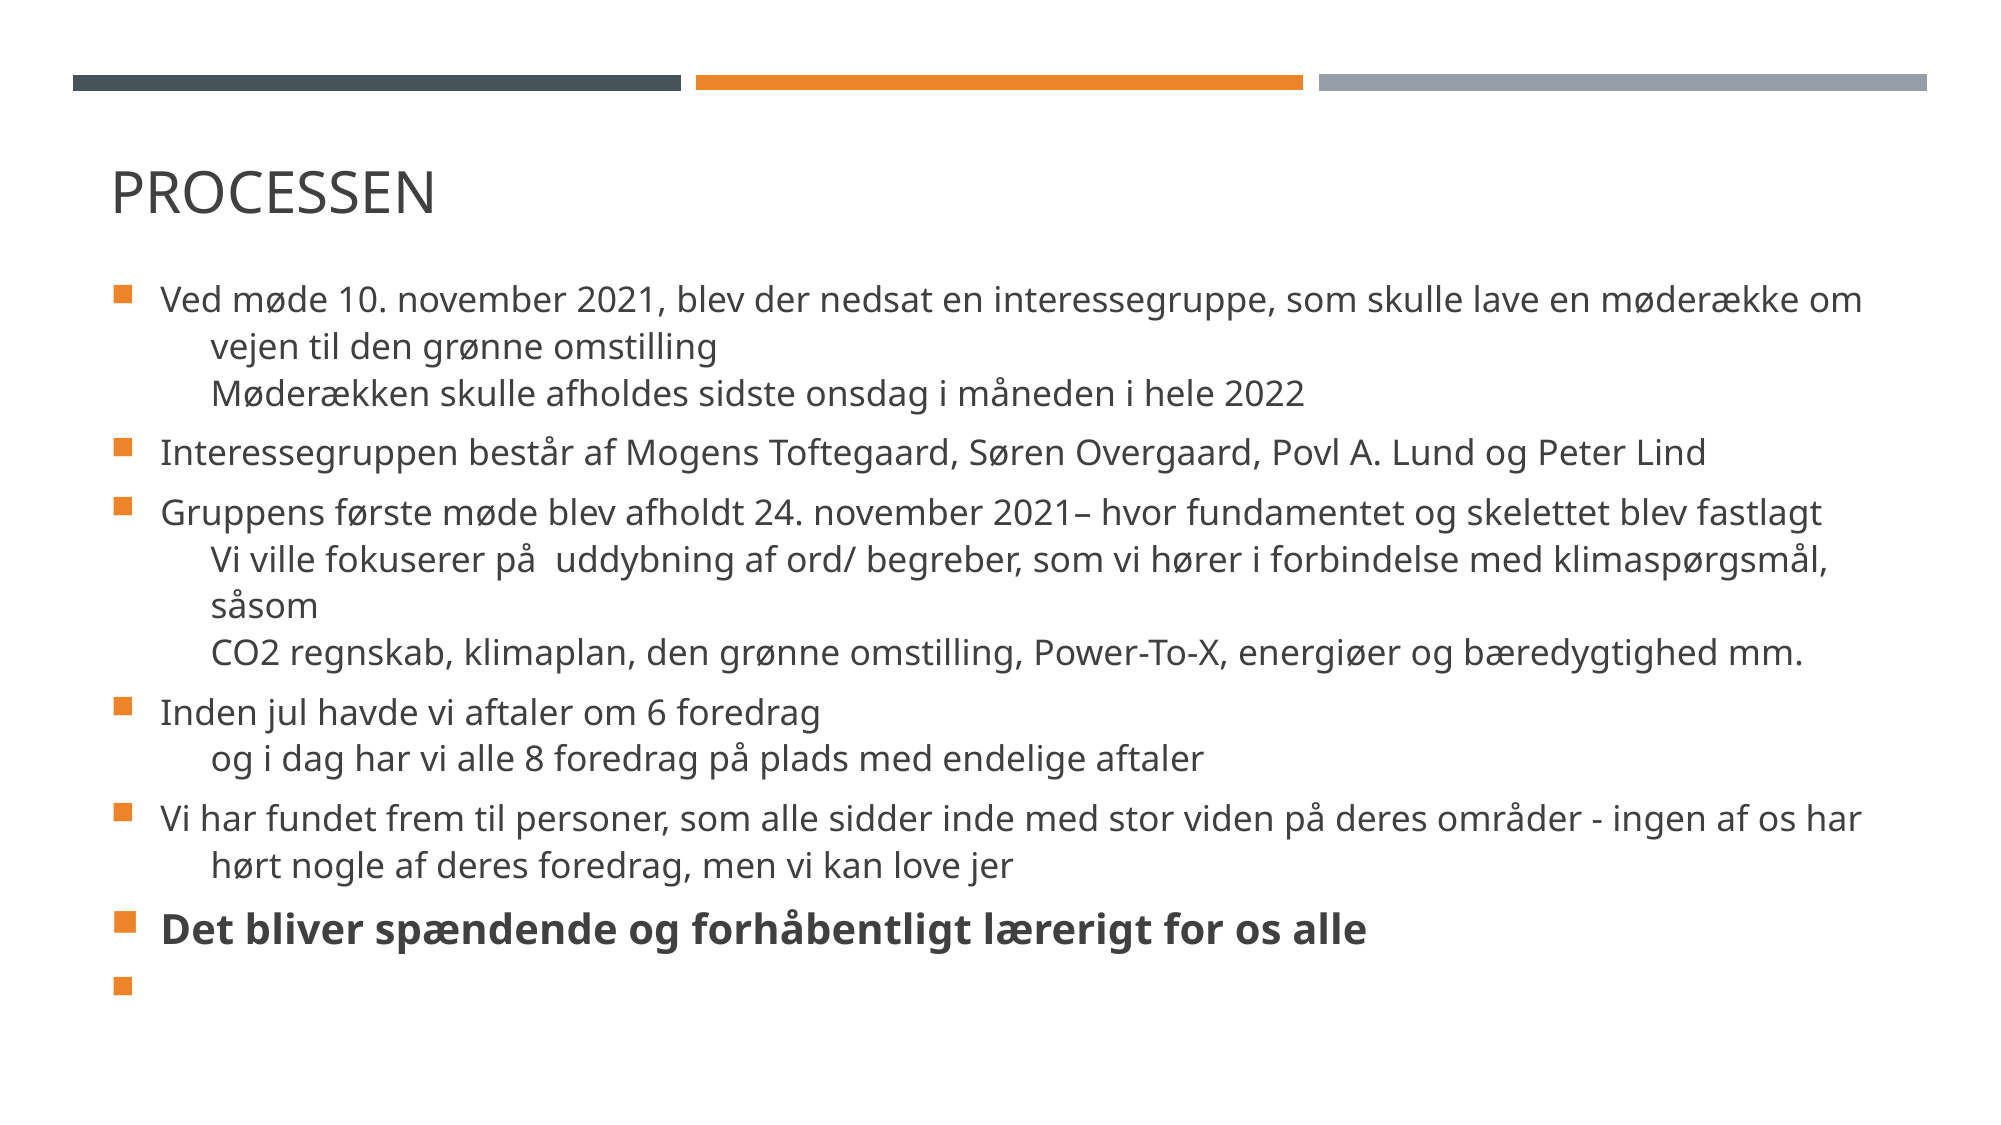

# Processen
Ved møde 10. november 2021, blev der nedsat en interessegruppe, som skulle lave en møderække om vejen til den grønne omstilling
Møderækken skulle afholdes sidste onsdag i måneden i hele 2022
Interessegruppen består af Mogens Toftegaard, Søren Overgaard, Povl A. Lund og Peter Lind
Gruppens første møde blev afholdt 24. november 2021– hvor fundamentet og skelettet blev fastlagt
Vi ville fokuserer på uddybning af ord/ begreber, som vi hører i forbindelse med klimaspørgsmål, såsom
CO2 regnskab, klimaplan, den grønne omstilling, Power-To-X, energiøer og bæredygtighed mm.
Inden jul havde vi aftaler om 6 foredrag
og i dag har vi alle 8 foredrag på plads med endelige aftaler
Vi har fundet frem til personer, som alle sidder inde med stor viden på deres områder - ingen af os har hørt nogle af deres foredrag, men vi kan love jer
Det bliver spændende og forhåbentligt lærerigt for os alle